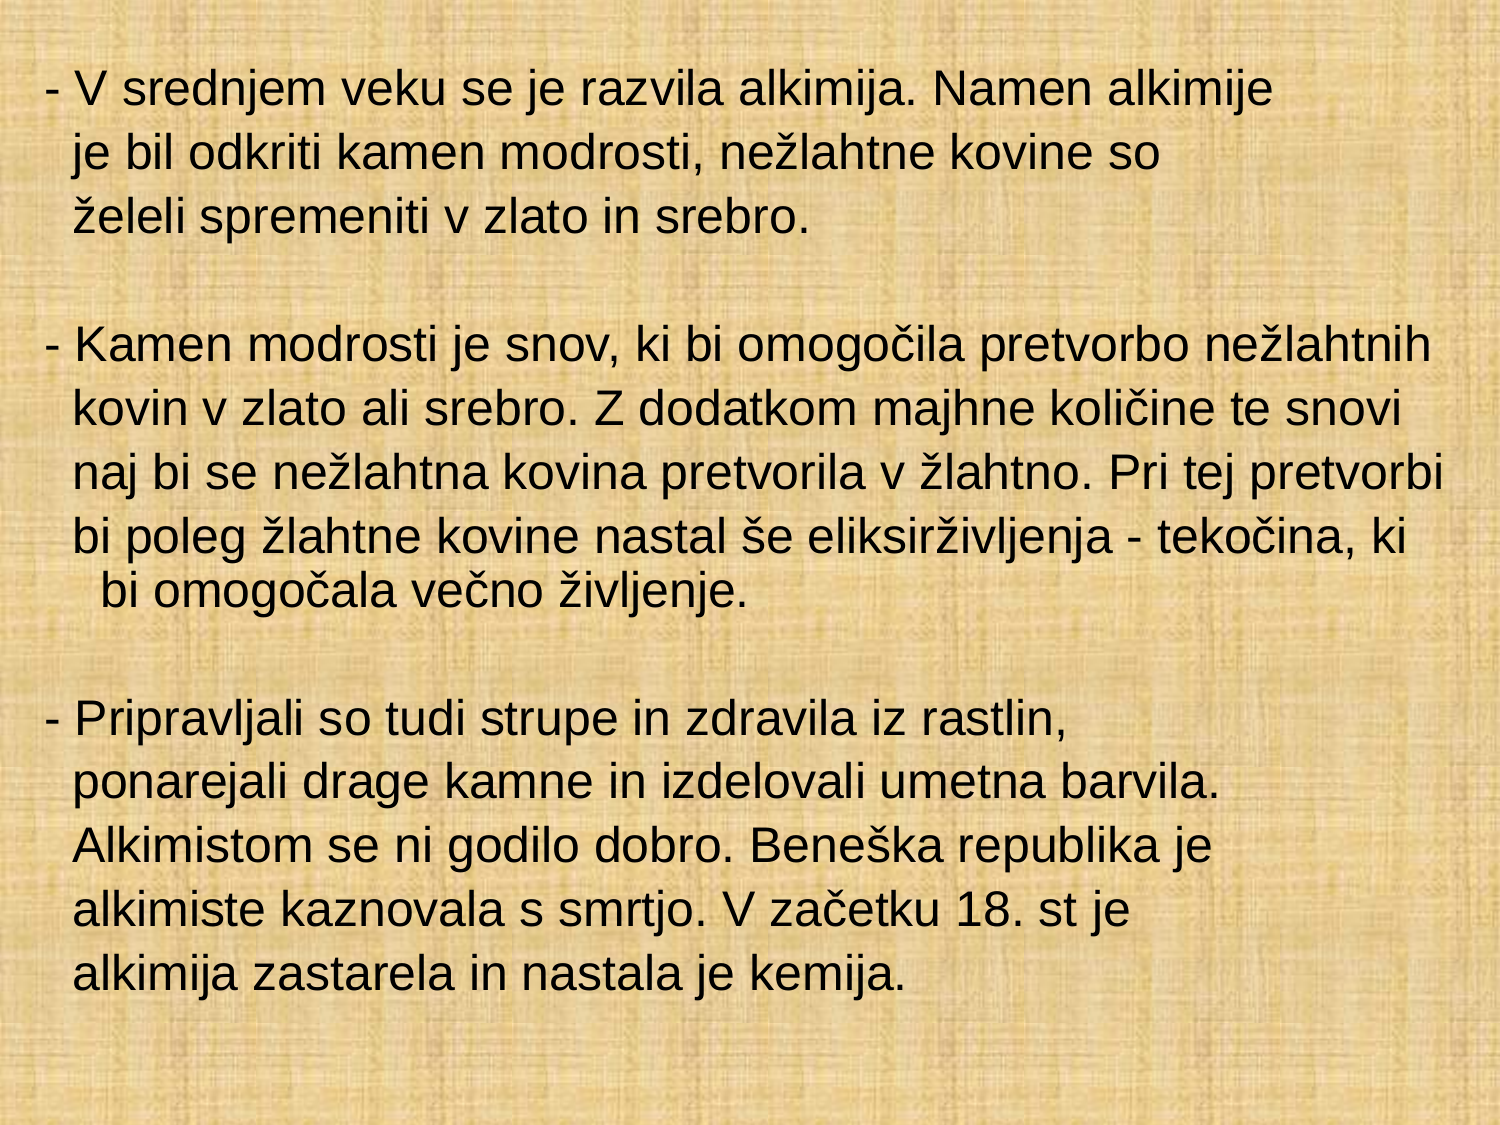

# - V srednjem veku se je razvila alkimija. Namen alkimije
 je bil odkriti kamen modrosti, nežlahtne kovine so
 želeli spremeniti v zlato in srebro.
- Kamen modrosti je snov, ki bi omogočila pretvorbo nežlahtnih
 kovin v zlato ali srebro. Z dodatkom majhne količine te snovi
 naj bi se nežlahtna kovina pretvorila v žlahtno. Pri tej pretvorbi
 bi poleg žlahtne kovine nastal še eliksirživljenja - tekočina, ki bi omogočala večno življenje.
- Pripravljali so tudi strupe in zdravila iz rastlin,
 ponarejali drage kamne in izdelovali umetna barvila.
 Alkimistom se ni godilo dobro. Beneška republika je
 alkimiste kaznovala s smrtjo. V začetku 18. st je
 alkimija zastarela in nastala je kemija.